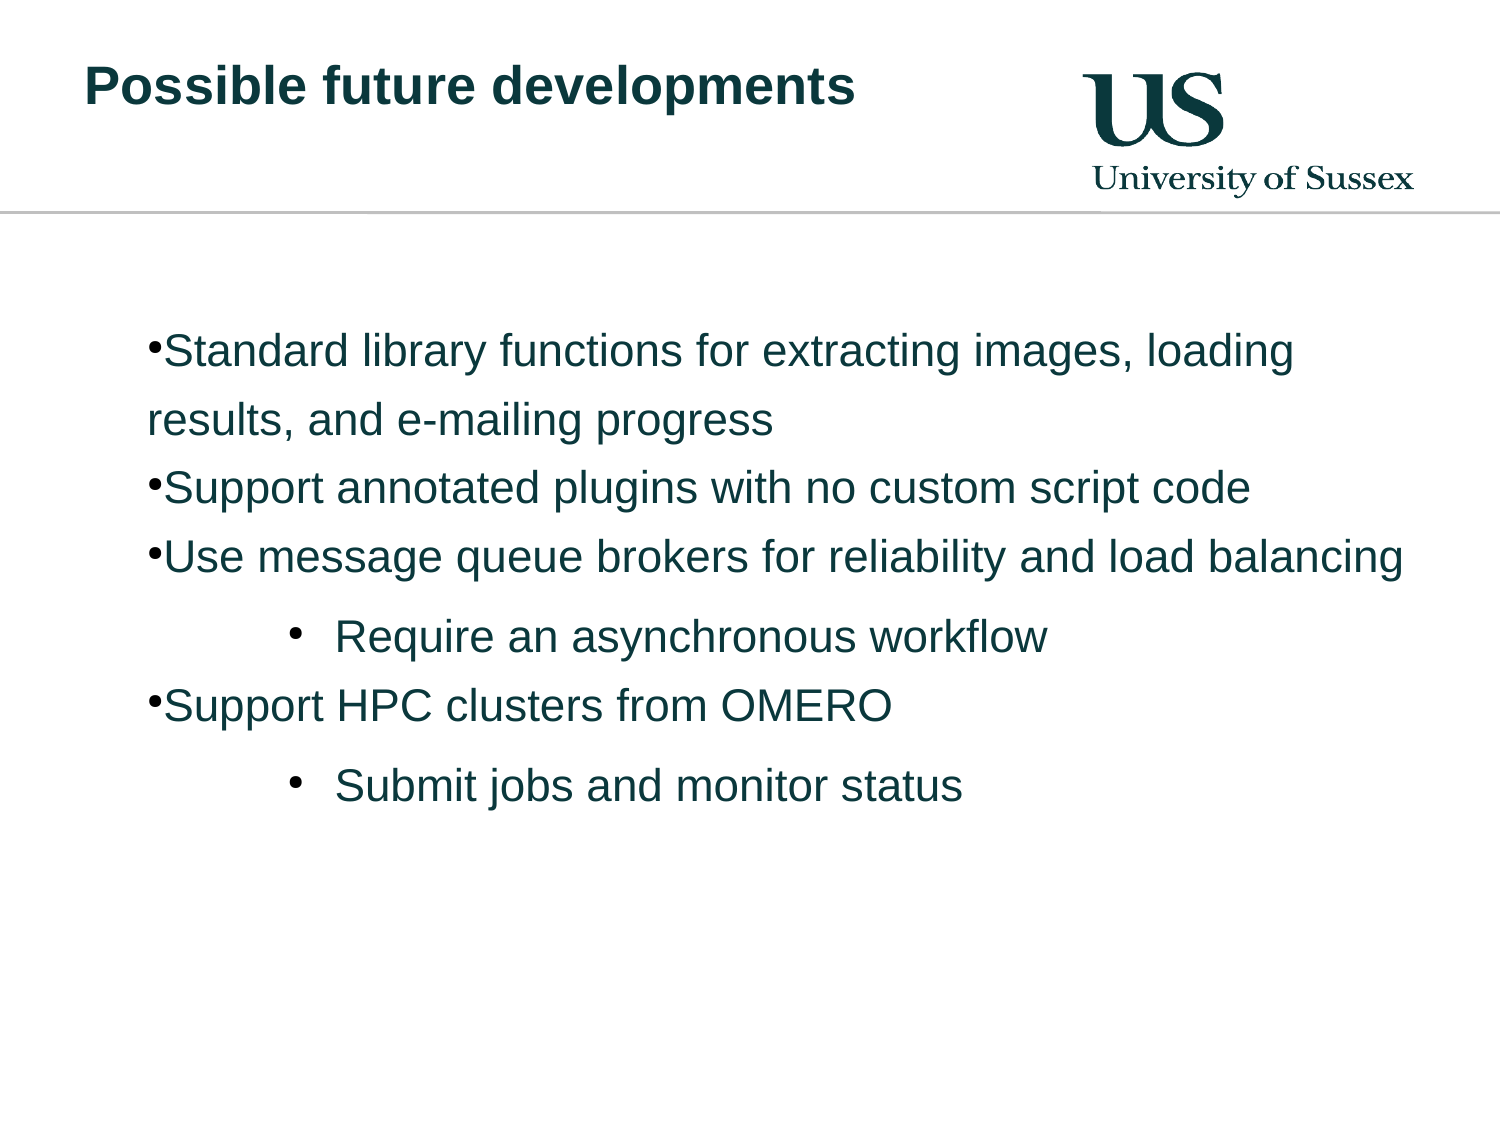

# Possible future developments
Standard library functions for extracting images, loading results, and e-mailing progress
Support annotated plugins with no custom script code
Use message queue brokers for reliability and load balancing
Require an asynchronous workflow
Support HPC clusters from OMERO
Submit jobs and monitor status